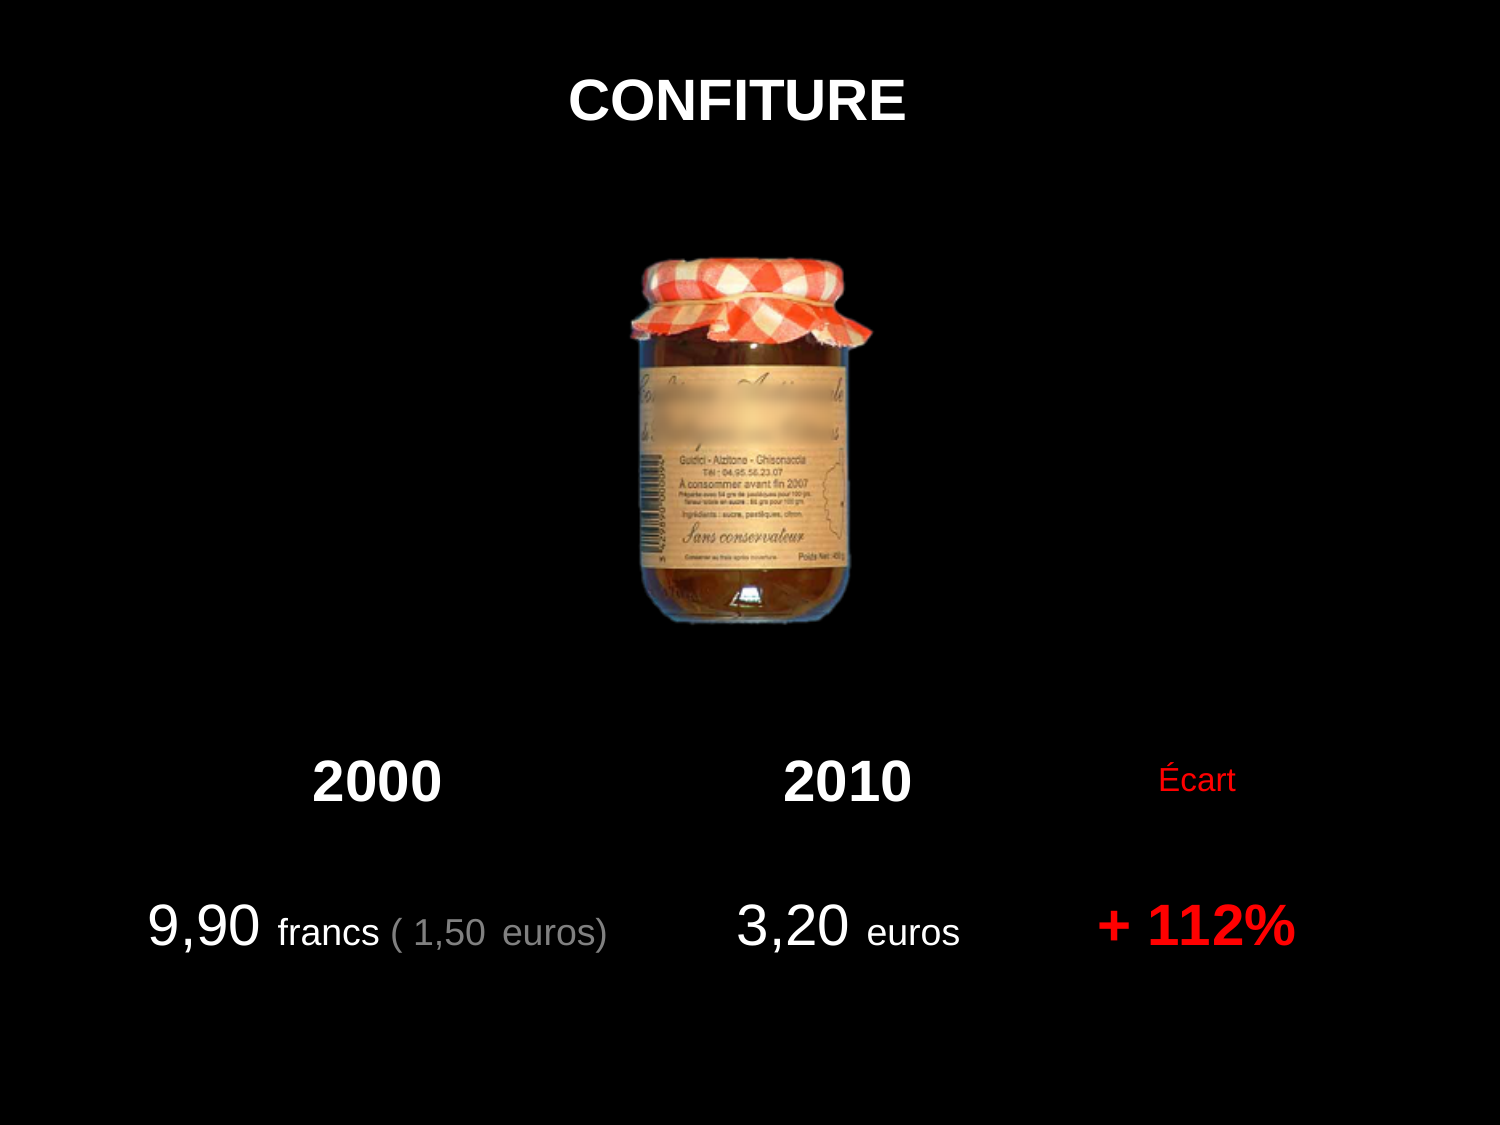

CONFITURE
| 2000 | 2010 | Écart |
| --- | --- | --- |
| 9,90 francs ( 1,50 euros) | 3,20 euros | + 112% |